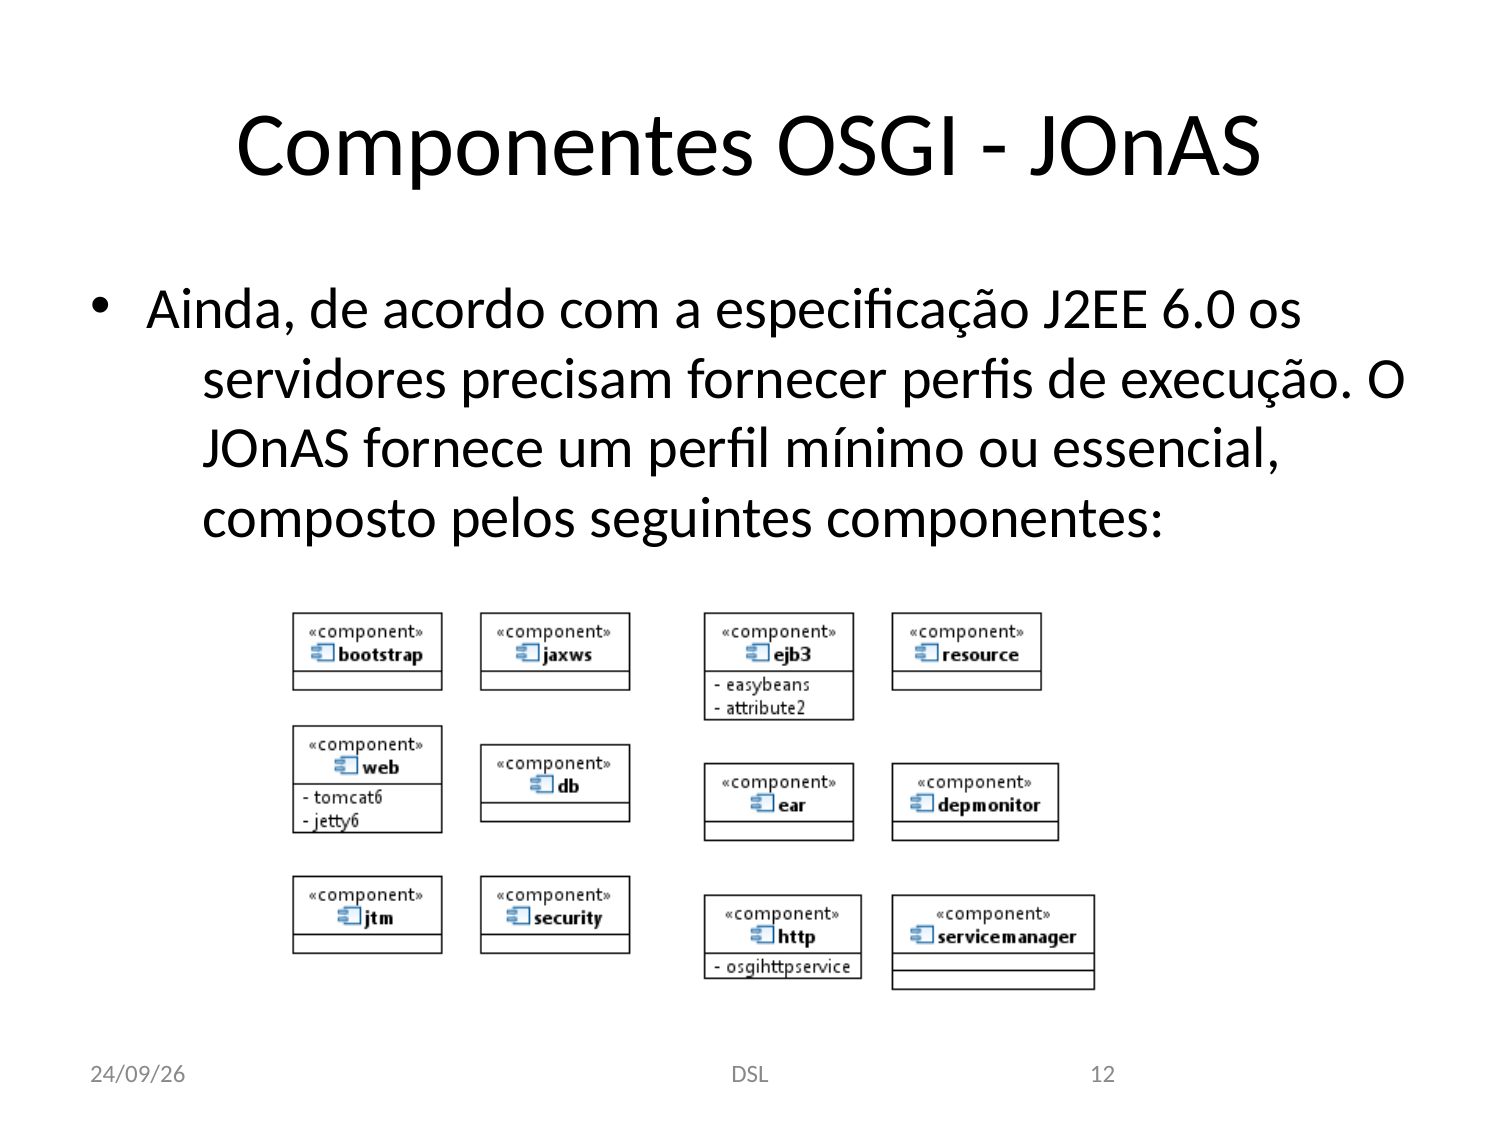

# Componentes OSGI - JOnAS
Ainda, de acordo com a especificação J2EE 6.0 os servidores precisam fornecer perfis de execução. O JOnAS fornece um perfil mínimo ou essencial, composto pelos seguintes componentes:
DSL